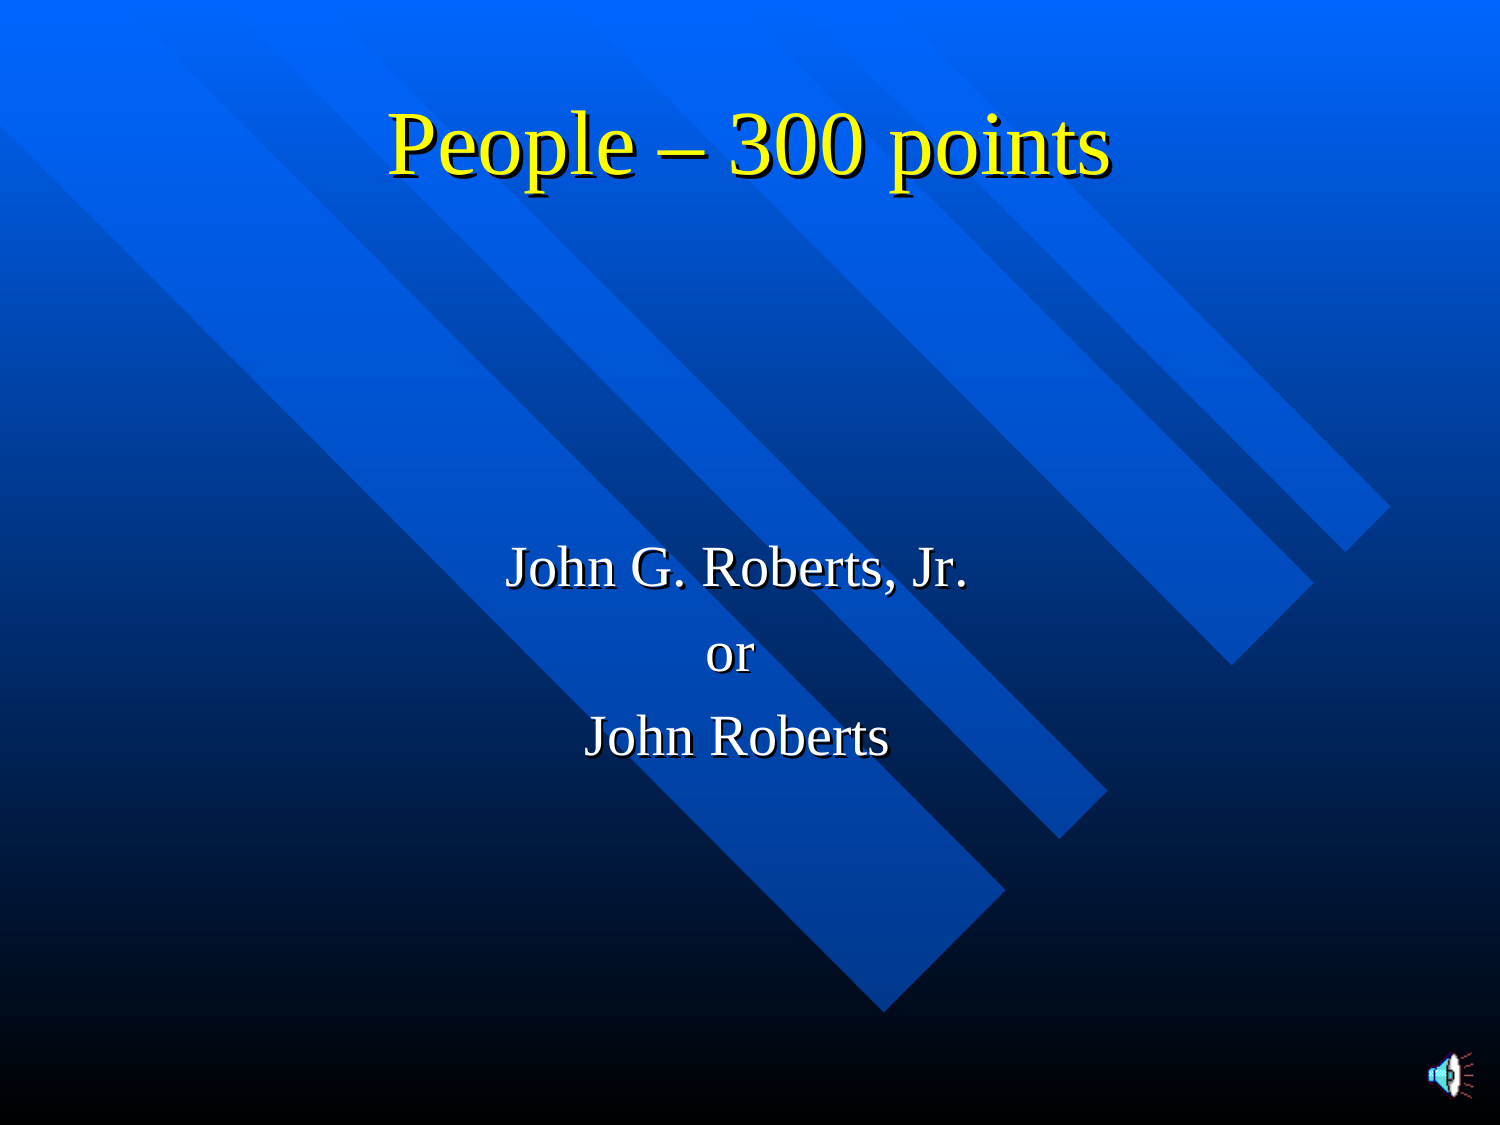

# People – 300 points
| John G. Roberts, Jr. or John Roberts |
| --- |